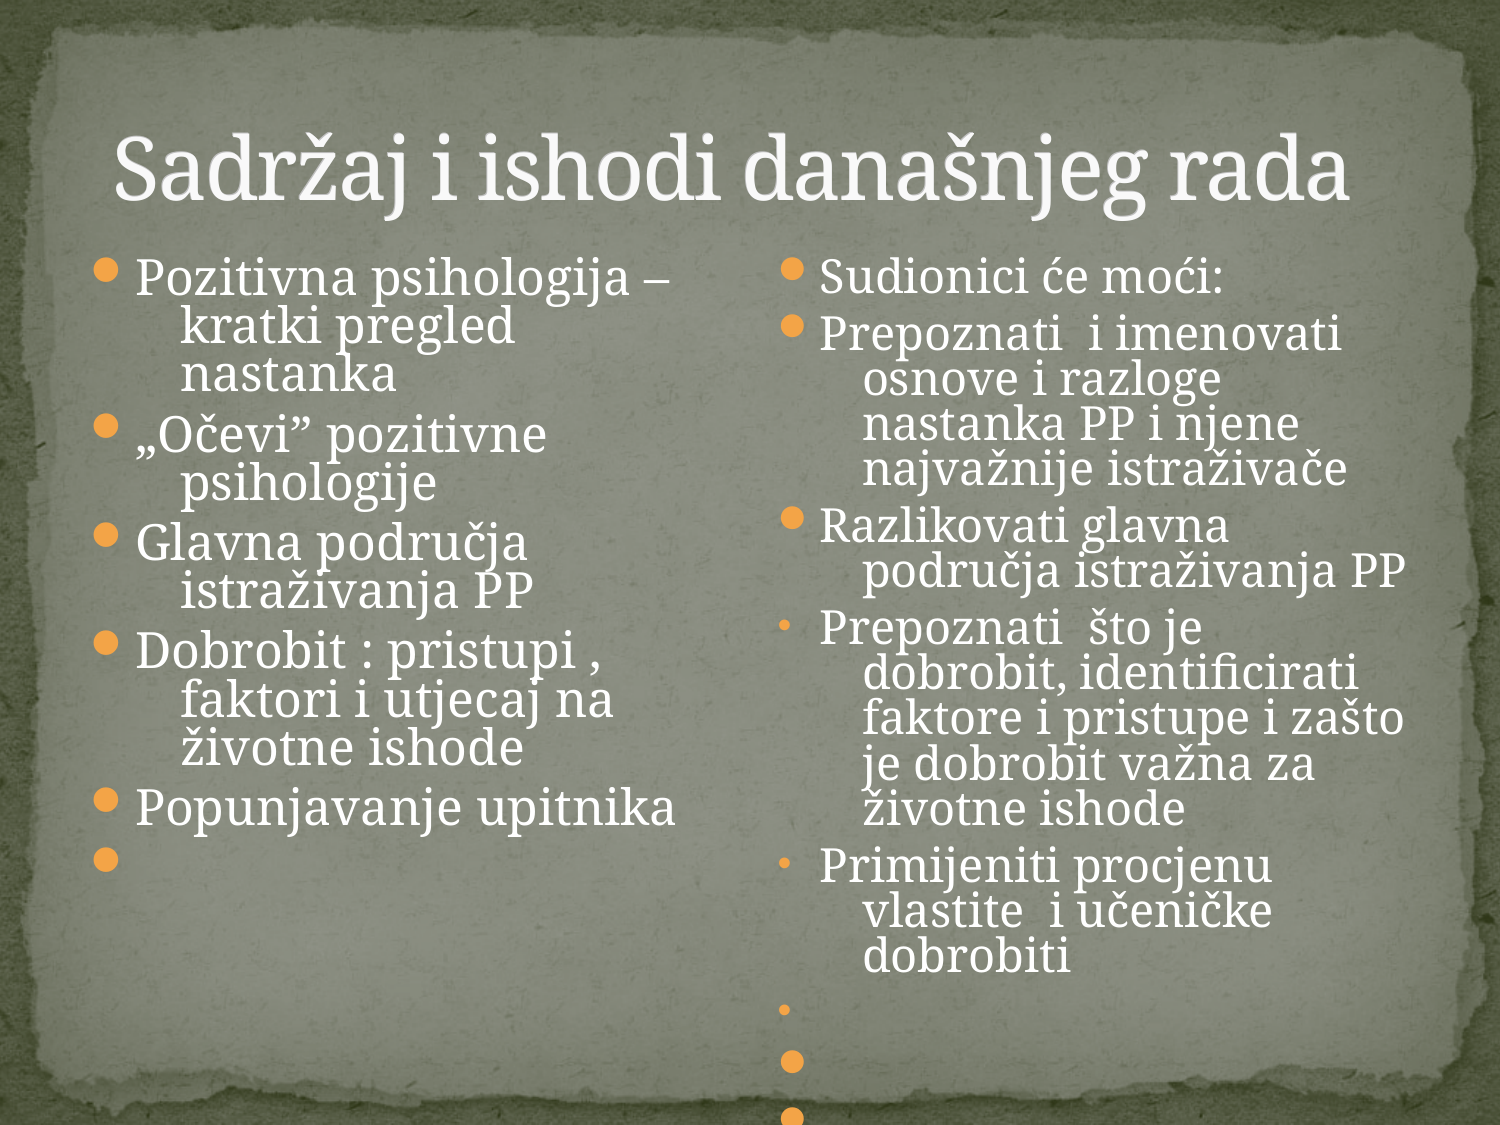

# Sadržaj i ishodi današnjeg rada
Pozitivna psihologija –kratki pregled nastanka
„Očevi” pozitivne psihologije
Glavna područja istraživanja PP
Dobrobit : pristupi , faktori i utjecaj na životne ishode
Popunjavanje upitnika
Sudionici će moći:
Prepoznati i imenovati osnove i razloge nastanka PP i njene najvažnije istraživače
Razlikovati glavna područja istraživanja PP
Prepoznati što je dobrobit, identificirati faktore i pristupe i zašto je dobrobit važna za životne ishode
Primijeniti procjenu vlastite i učeničke dobrobiti